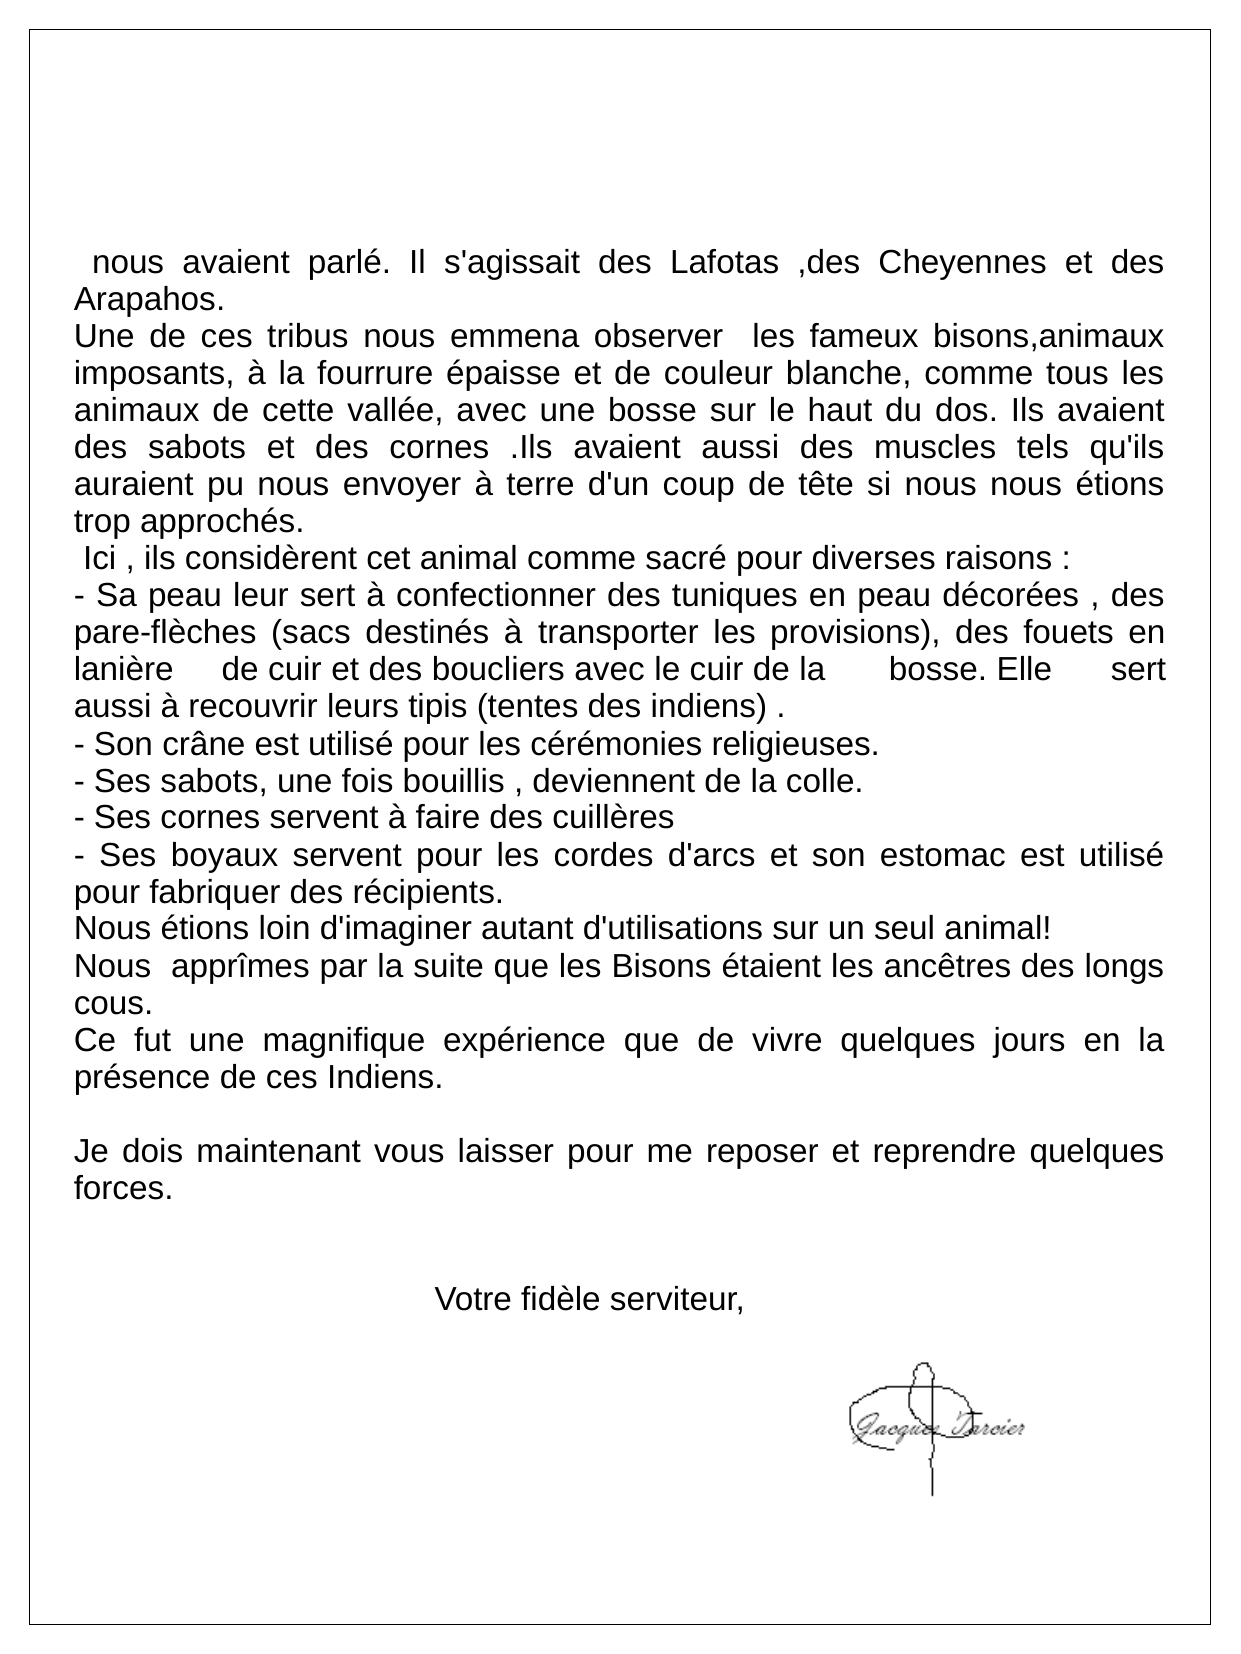

nous avaient parlé. Il s'agissait des Lafotas ,des Cheyennes et des Arapahos.
Une de ces tribus nous emmena observer les fameux bisons,animaux imposants, à la fourrure épaisse et de couleur blanche, comme tous les animaux de cette vallée, avec une bosse sur le haut du dos. Ils avaient des sabots et des cornes .Ils avaient aussi des muscles tels qu'ils auraient pu nous envoyer à terre d'un coup de tête si nous nous étions trop approchés.
 Ici , ils considèrent cet animal comme sacré pour diverses raisons :
- Sa peau leur sert à confectionner des tuniques en peau décorées , des pare-flèches (sacs destinés à 	transporter les provisions), des fouets en lanière 	de cuir et des boucliers avec le cuir de la 	bosse. Elle 	sert aussi à recouvrir leurs tipis (tentes des indiens) .
- Son crâne est utilisé pour les cérémonies religieuses.
- Ses sabots, une fois bouillis , deviennent de la colle.
- Ses cornes servent à faire des cuillères
- Ses boyaux servent pour les cordes d'arcs et son estomac est utilisé pour fabriquer des récipients.
Nous étions loin d'imaginer autant d'utilisations sur un seul animal!
Nous apprîmes par la suite que les Bisons étaient les ancêtres des longs cous.
Ce fut une magnifique expérience que de vivre quelques jours en la présence de ces Indiens.
Je dois maintenant vous laisser pour me reposer et reprendre quelques forces.
 Votre fidèle serviteur,